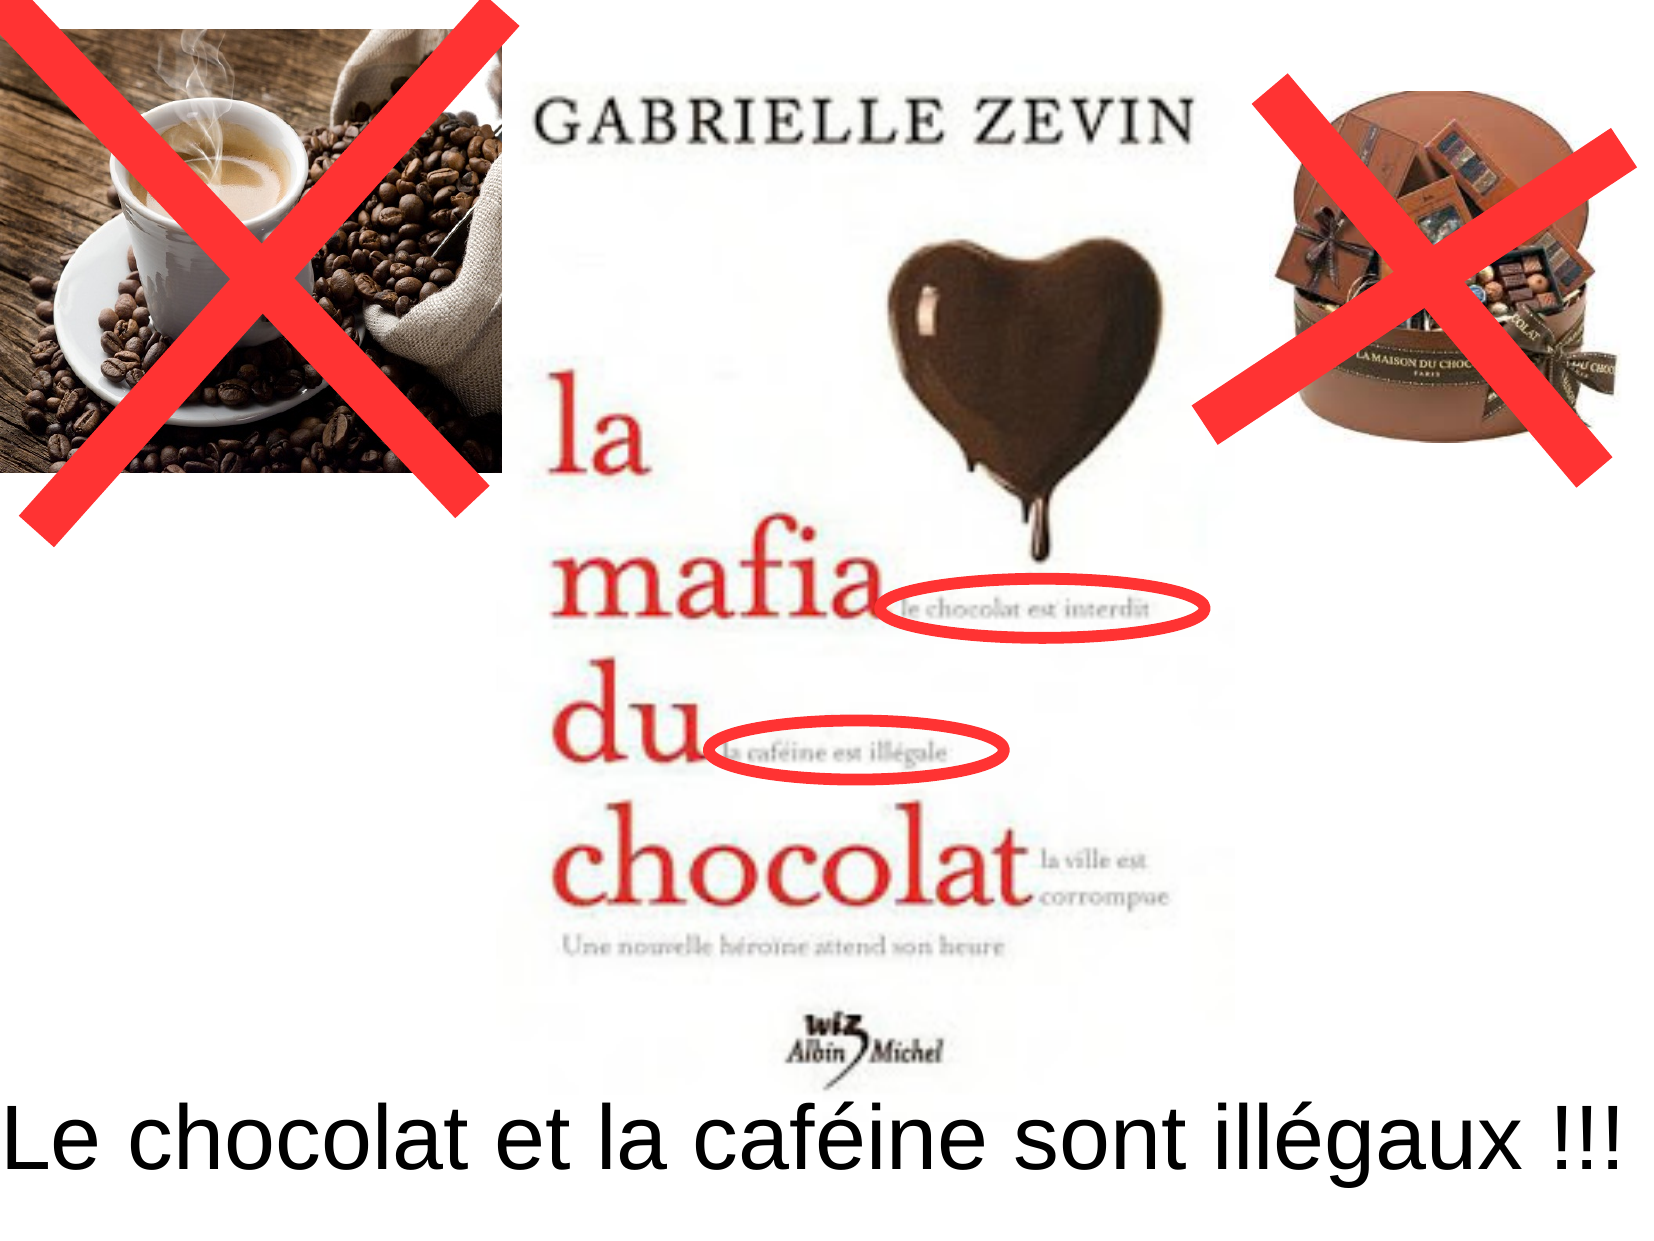

# Le chocolat et la caféine sont illégaux !!!